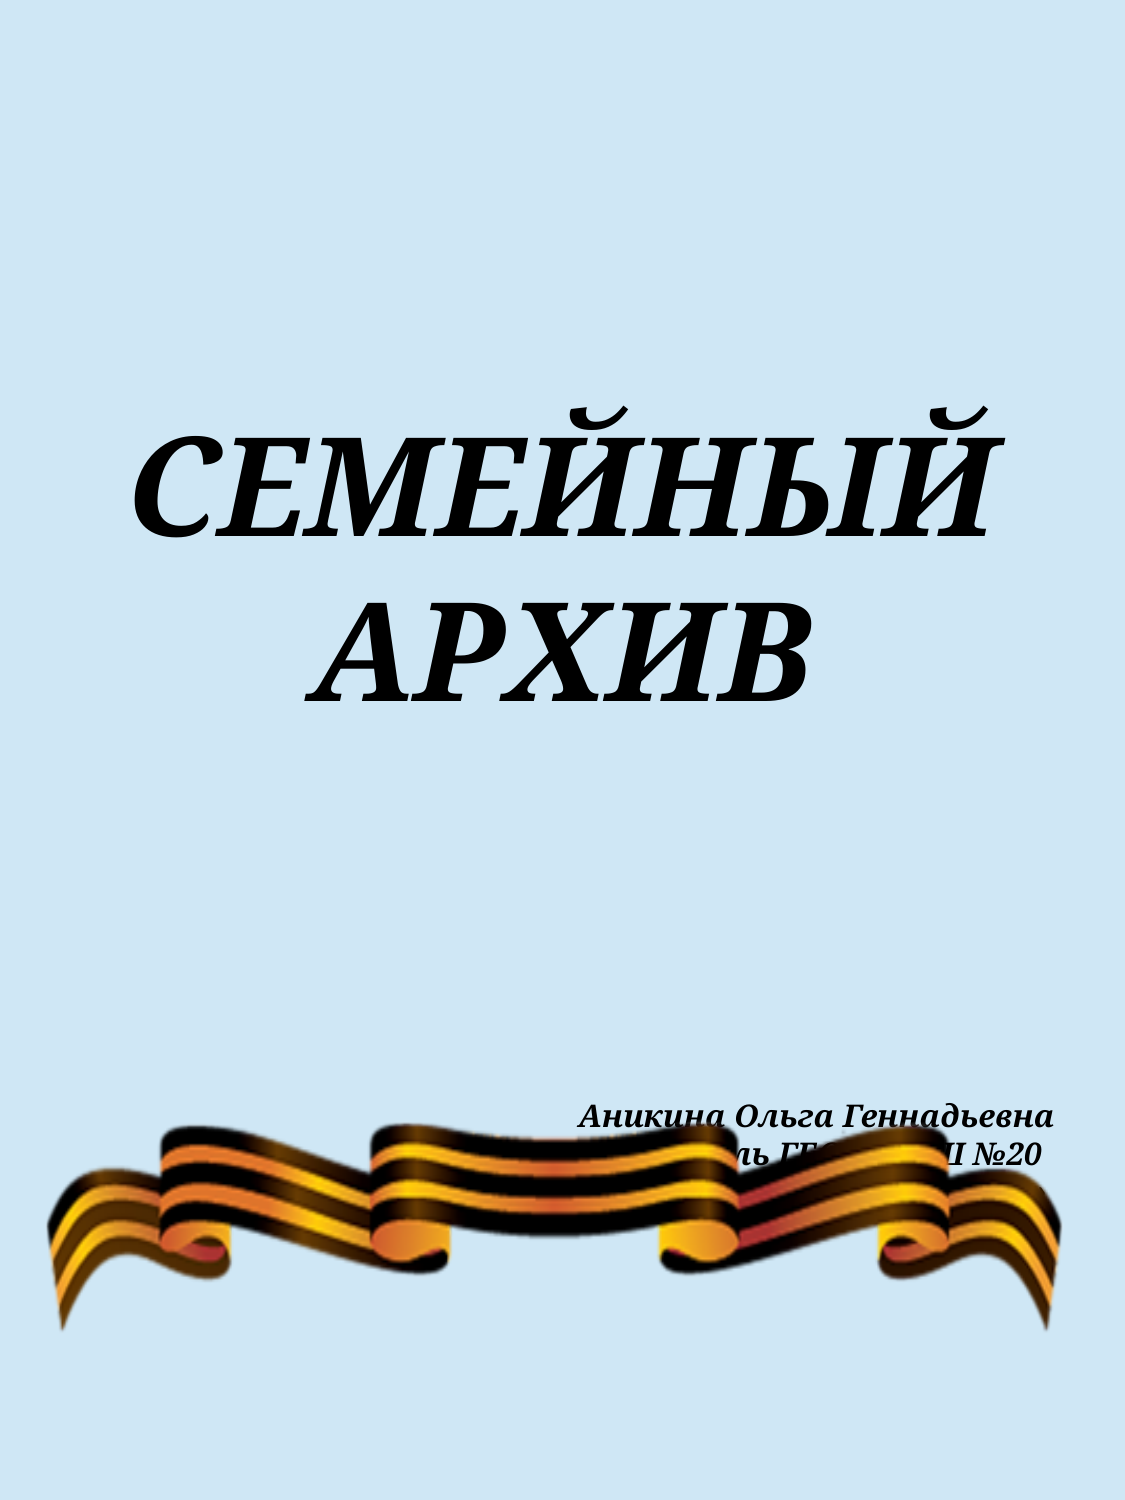

# СЕМЕЙНЫЙ АРХИВ Аникина Ольга Геннадьевна Воспитатель ГБОУ ООШ №20 СП Детский сад «Василёк»